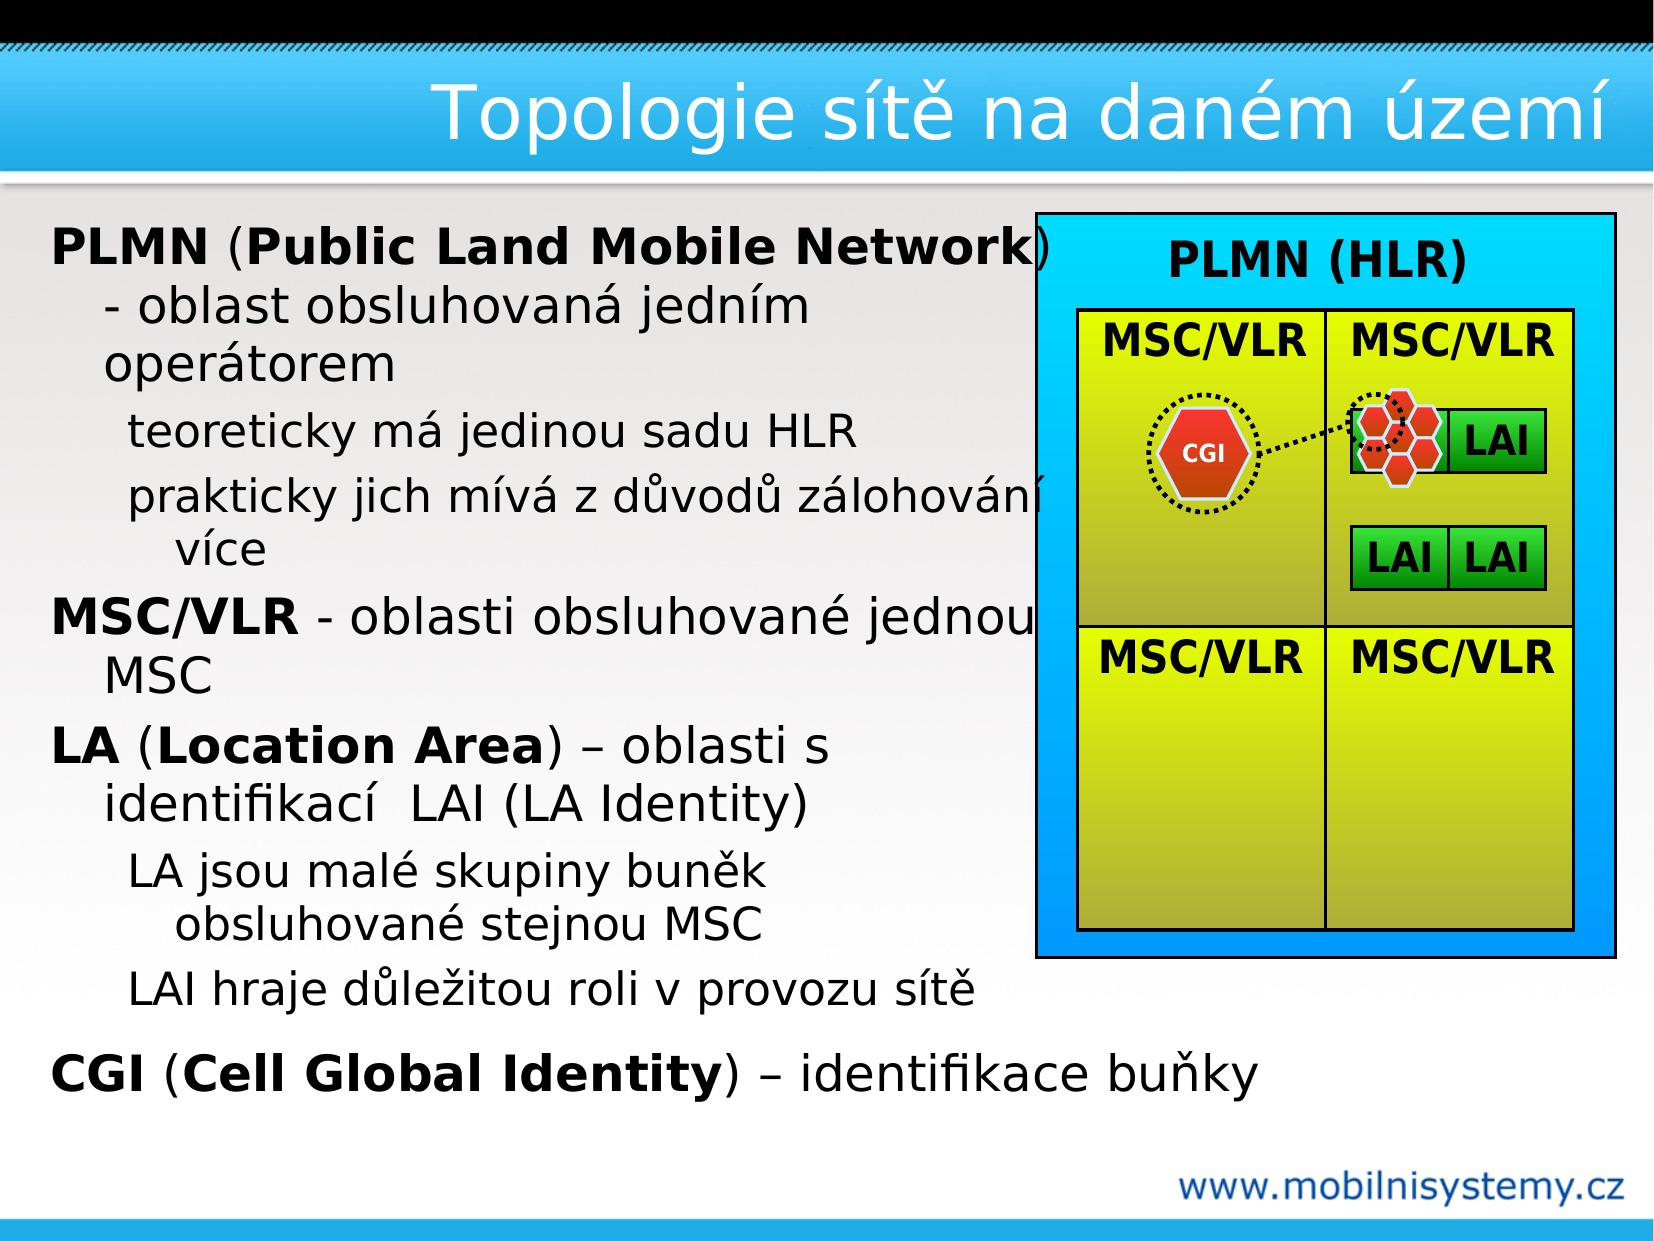

# Topologie sítě na daném území
PLMN (HLR)
PLMN (Public Land Mobile Network) - oblast obsluhovaná jedním operátorem
teoreticky má jedinou sadu HLR
prakticky jich mívá z důvodů zálohování více
MSC/VLR - oblasti obsluhované jednou MSC
LA (Location Area) – oblasti s identifikací LAI (LA Identity)
LA jsou malé skupiny buněk obsluhované stejnou MSC
LAI hraje důležitou roli v provozu sítě
MSC/VLR
MSC/VLR
CGI
LAI
LAI
LAI
LAI
MSC/VLR
MSC/VLR
CGI (Cell Global Identity) – identifikace buňky